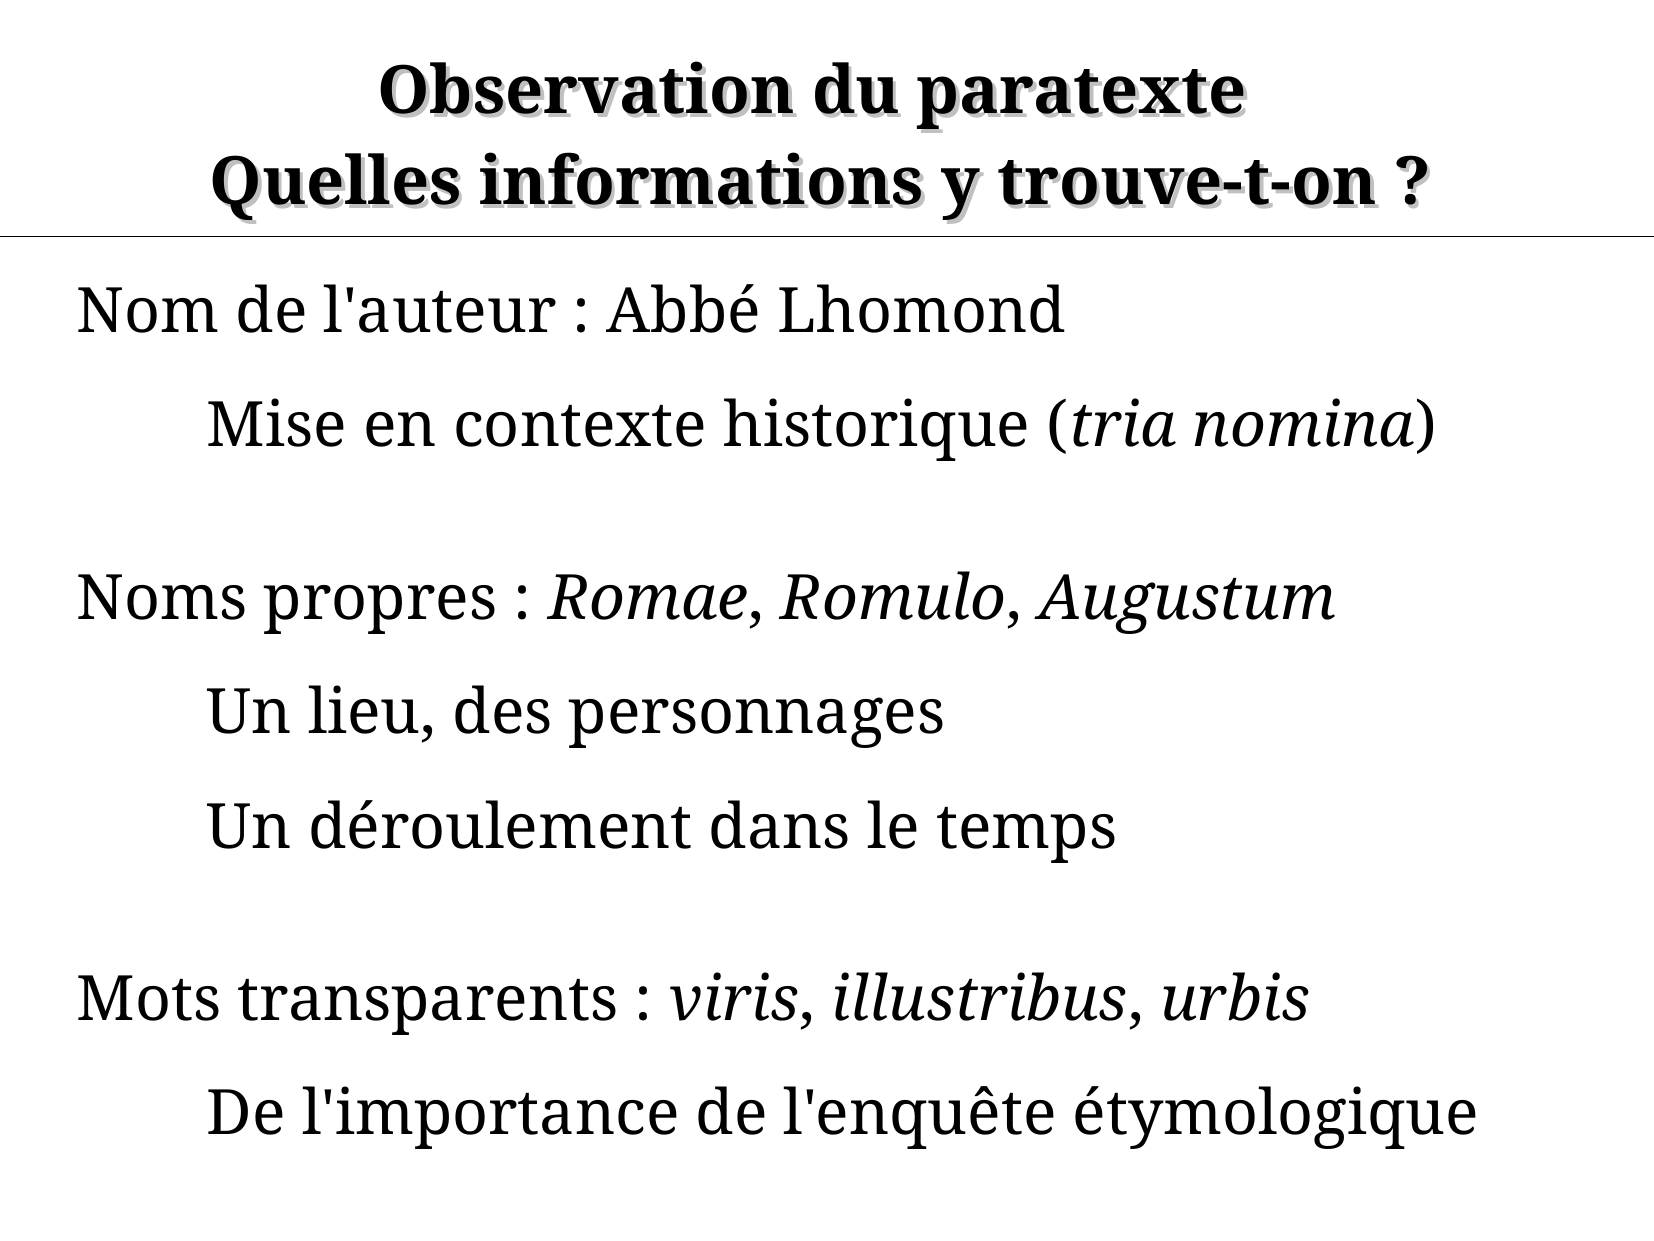

# Observation du paratexte Quelles informations y trouve-t-on ?
Nom de l'auteur : Abbé Lhomond
 Mise en contexte historique (tria nomina)
Noms propres : Romae, Romulo, Augustum
 Un lieu, des personnages
 Un déroulement dans le temps
Mots transparents : viris, illustribus, urbis
 De l'importance de l'enquête étymologique
è Déduire : le genre du texte (récit historique)